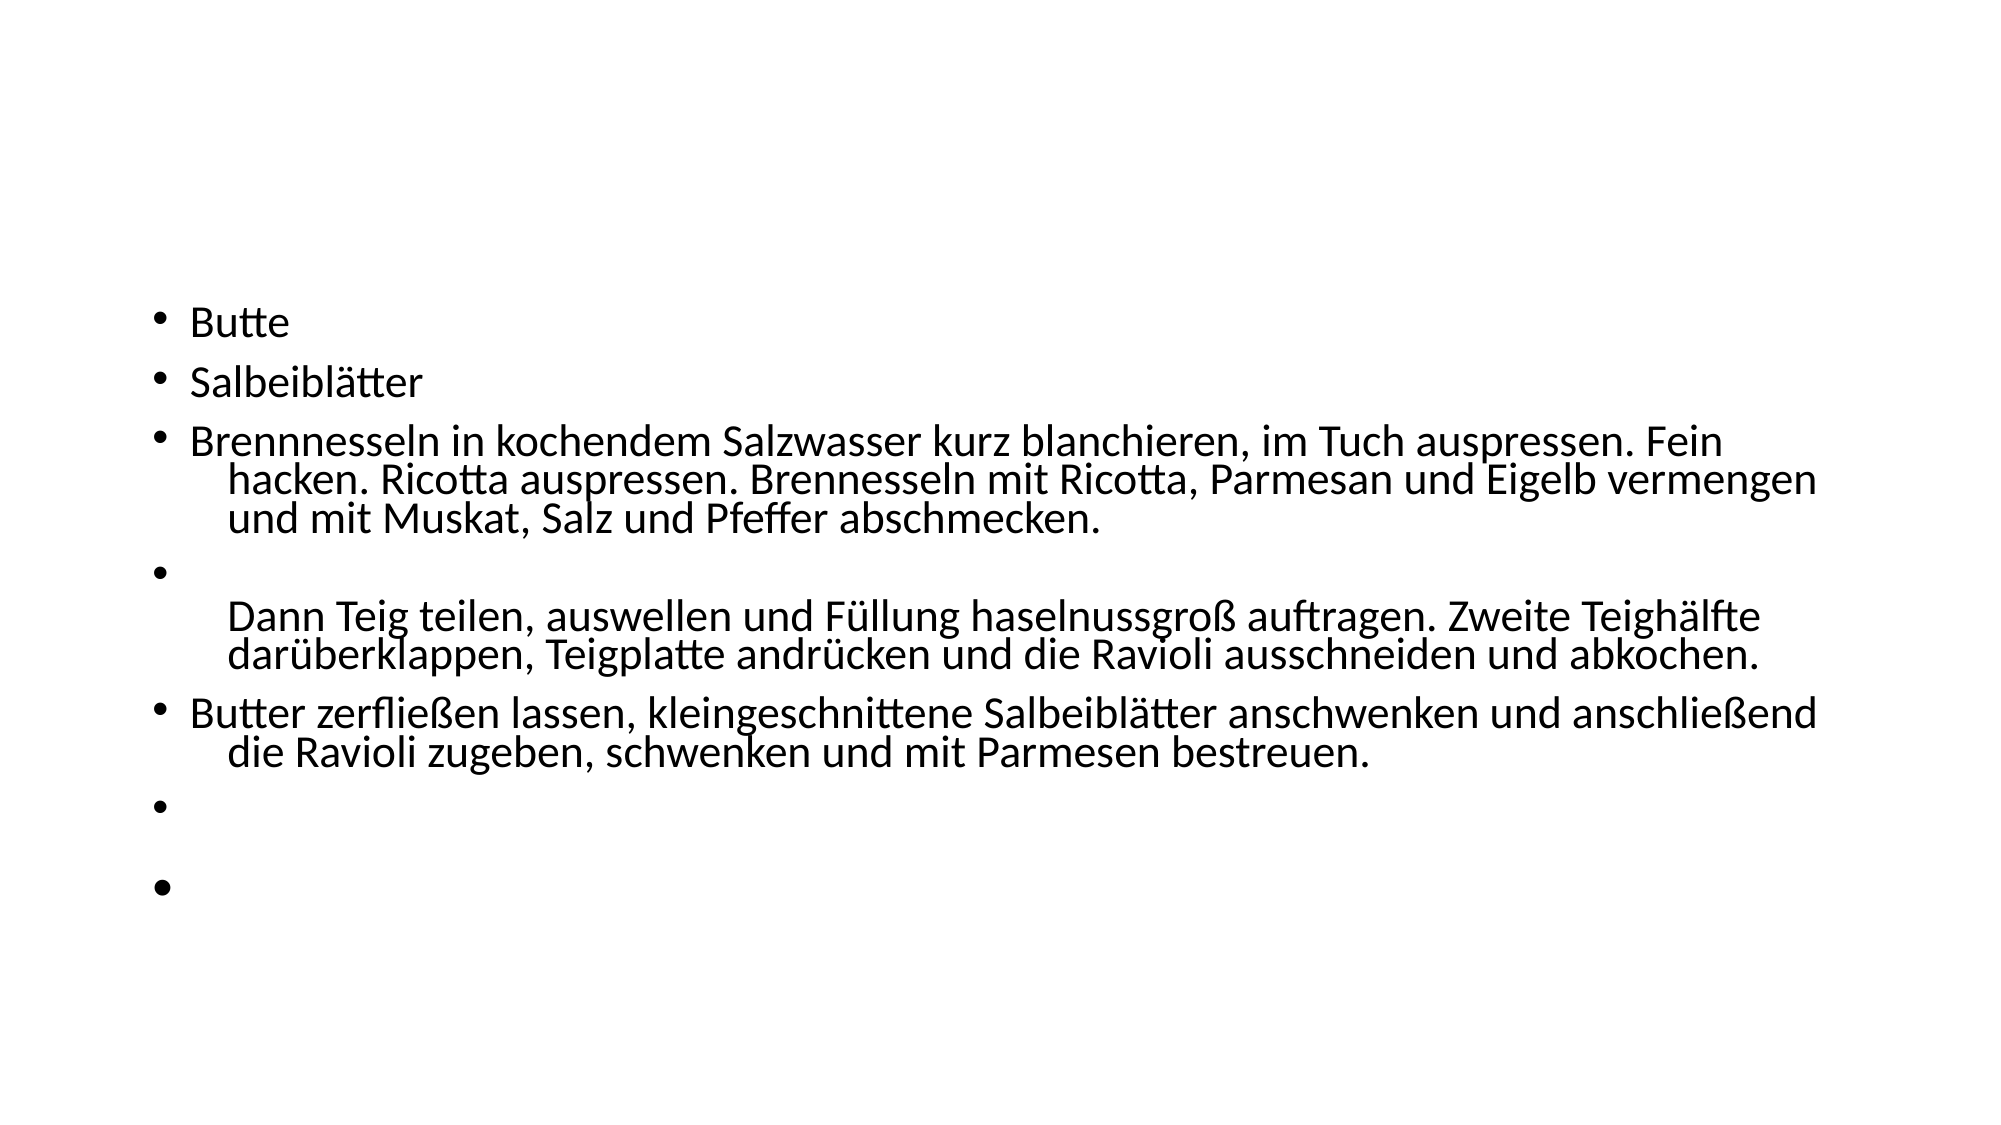

#
Butte
Salbeiblätter
Brennnesseln in kochendem Salzwasser kurz blanchieren, im Tuch auspressen. Fein hacken. Ricotta auspressen. Brennesseln mit Ricotta, Parmesan und Eigelb vermengen und mit Muskat, Salz und Pfeffer abschmecken.
Dann Teig teilen, auswellen und Füllung haselnussgroß auftragen. Zweite Teighälfte darüberklappen, Teigplatte andrücken und die Ravioli ausschneiden und abkochen.
Butter zerfließen lassen, kleingeschnittene Salbeiblätter anschwenken und anschließend die Ravioli zugeben, schwenken und mit Parmesen bestreuen.